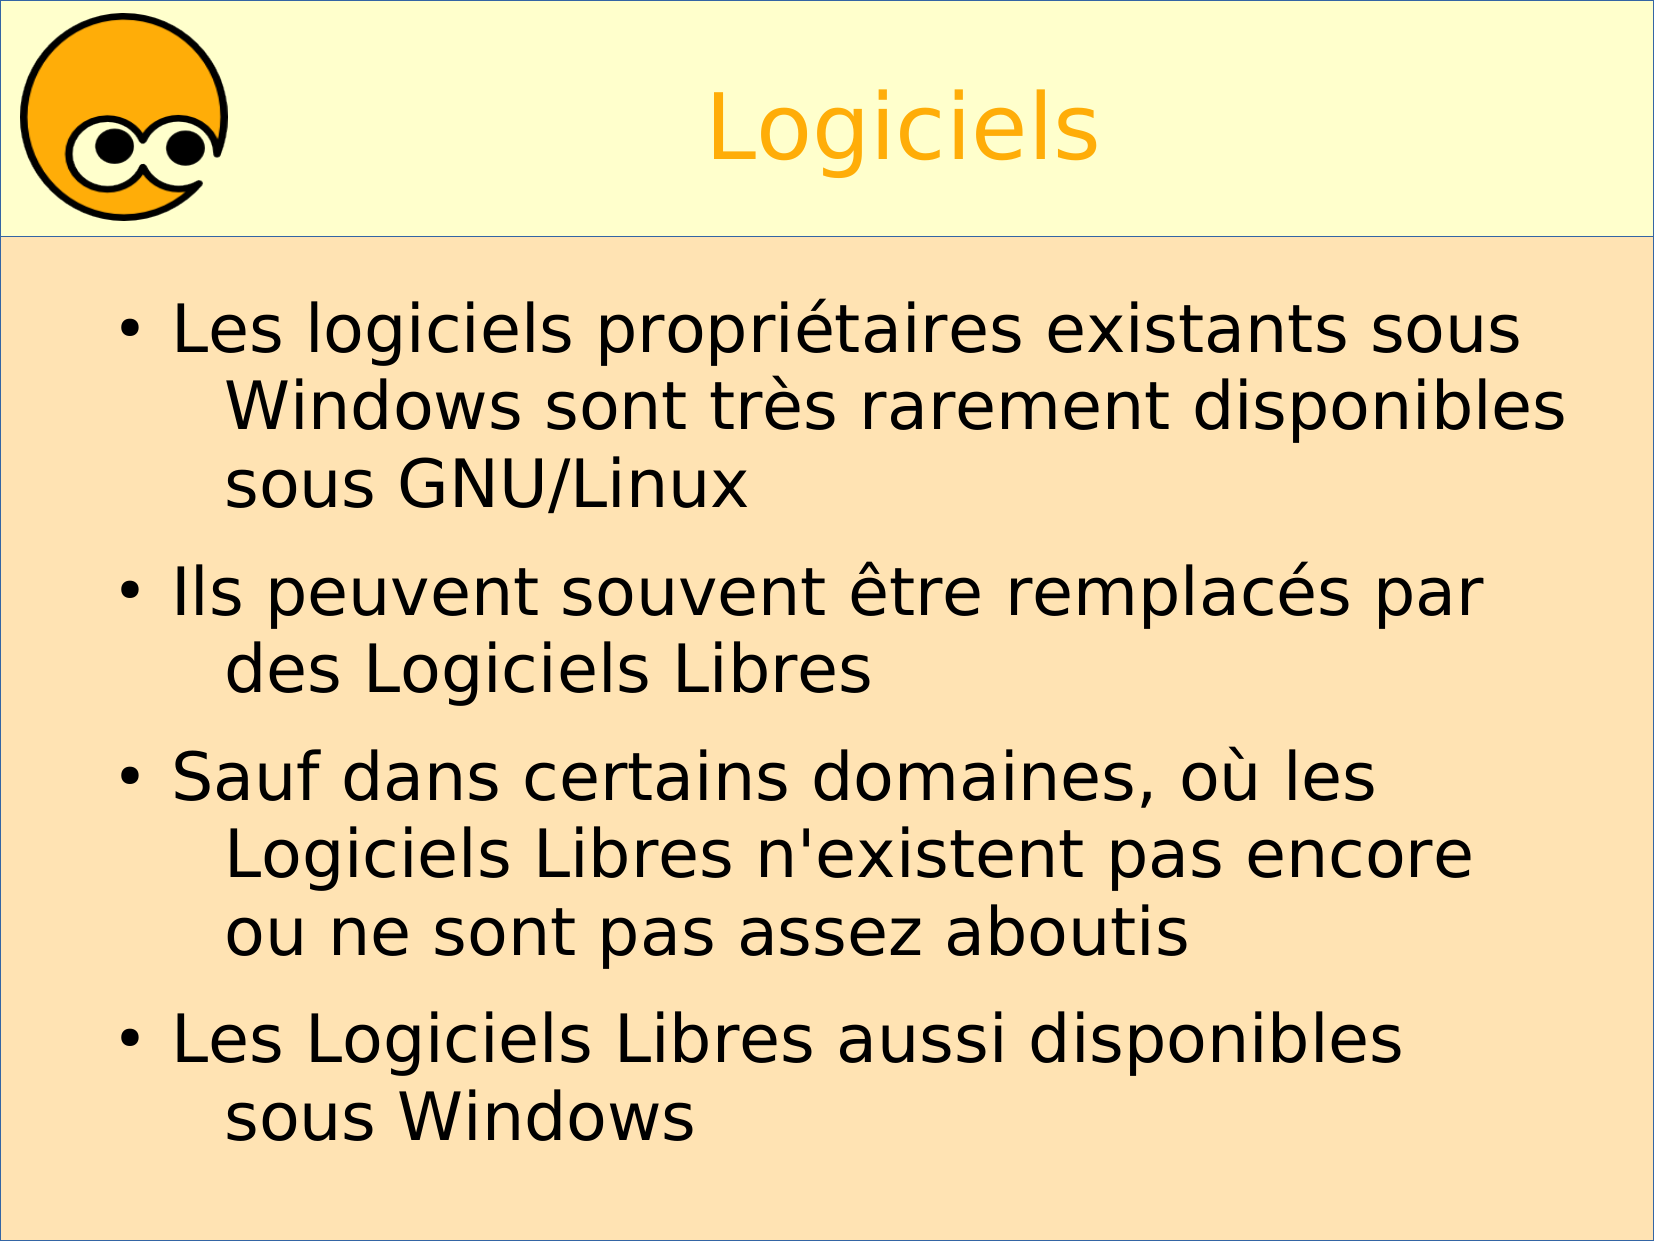

# Logiciels
Les logiciels propriétaires existants sous Windows sont très rarement disponibles sous GNU/Linux
Ils peuvent souvent être remplacés par des Logiciels Libres
Sauf dans certains domaines, où les Logiciels Libres n'existent pas encore ou ne sont pas assez aboutis
Les Logiciels Libres aussi disponibles sous Windows